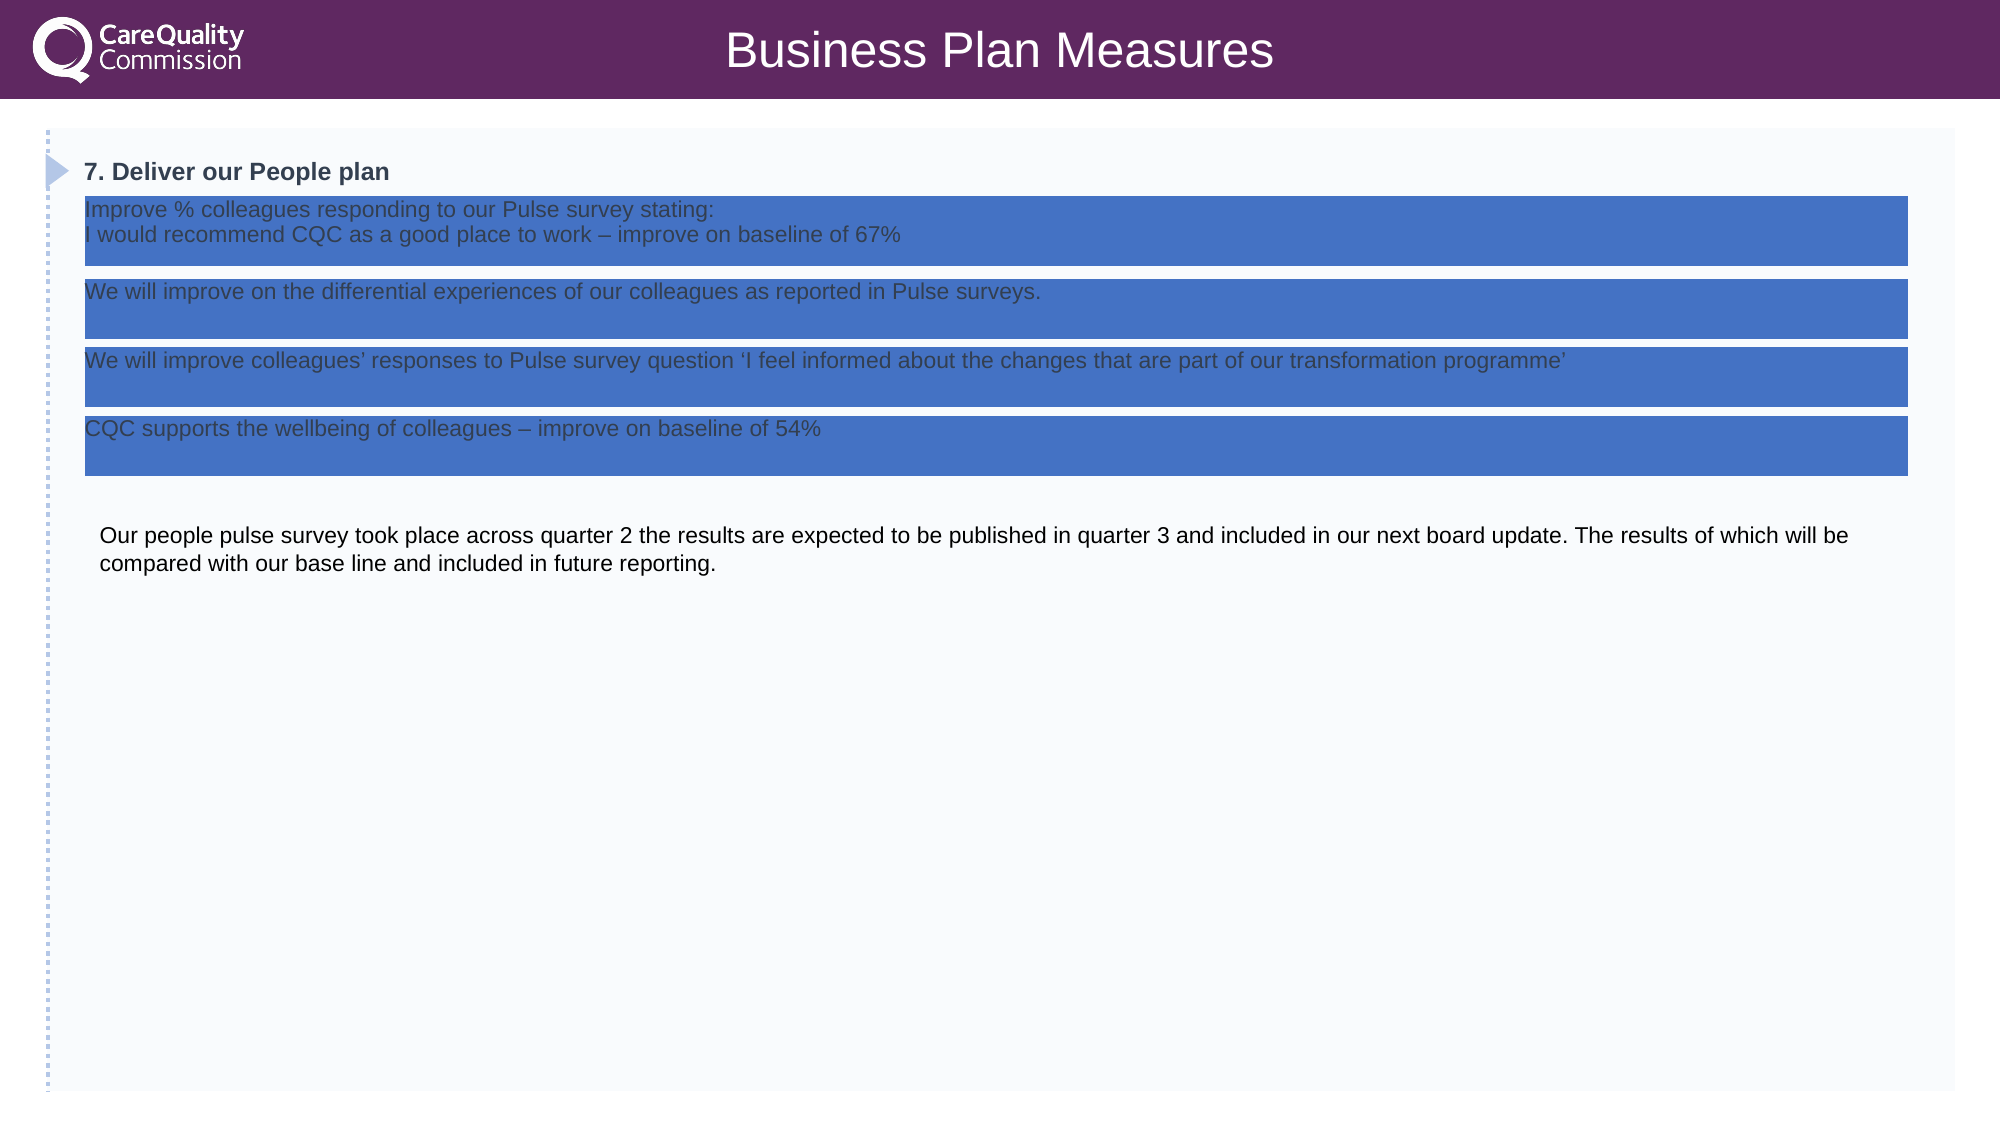

Business Plan Measures
7. Deliver our People plan
| Improve % colleagues responding to our Pulse survey stating: I would recommend CQC as a good place to work – improve on baseline of 67% | |
| --- | --- |
| We will improve on the differential experiences of our colleagues as reported in Pulse surveys. | |
| --- | --- |
| We will improve colleagues’ responses to Pulse survey question ‘I feel informed about the changes that are part of our transformation programme’ | |
| --- | --- |
| CQC supports the wellbeing of colleagues – improve on baseline of 54% | |
| --- | --- |
Our people pulse survey took place across quarter 2 the results are expected to be published in quarter 3 and included in our next board update. The results of which will be compared with our base line and included in future reporting.